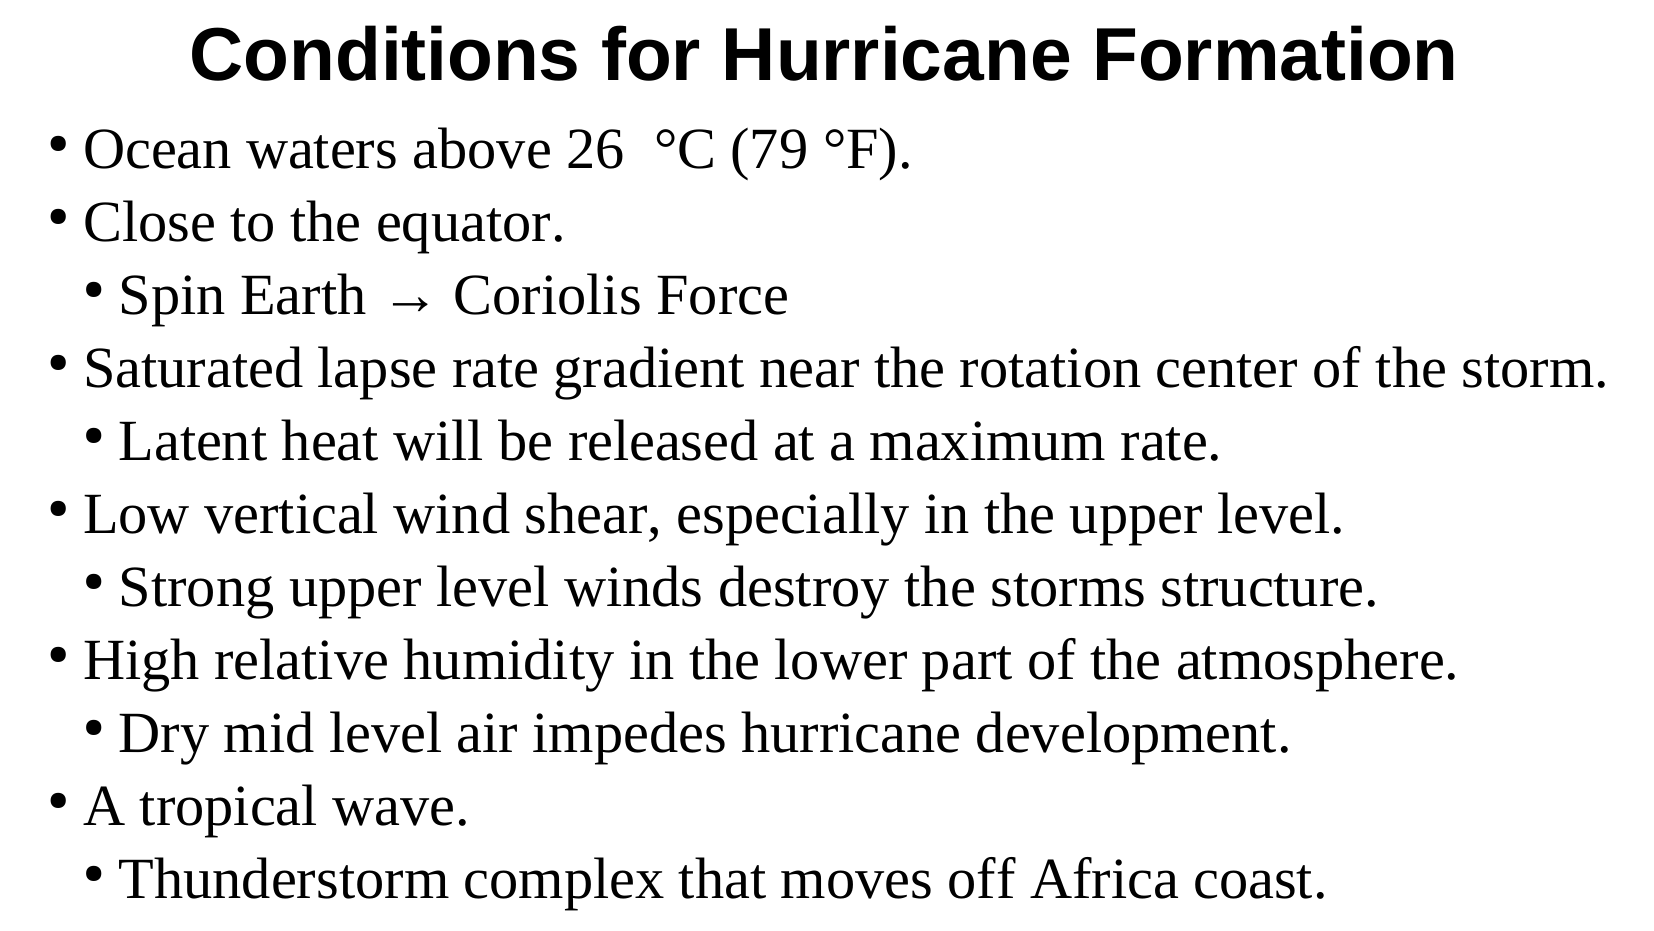

# Conditions for Hurricane Formation
Ocean waters above 26 °C (79 °F).
Close to the equator.
Spin Earth → Coriolis Force
Saturated lapse rate gradient near the rotation center of the storm.
Latent heat will be released at a maximum rate.
Low vertical wind shear, especially in the upper level.
Strong upper level winds destroy the storms structure.
High relative humidity in the lower part of the atmosphere.
Dry mid level air impedes hurricane development.
A tropical wave.
Thunderstorm complex that moves off Africa coast.